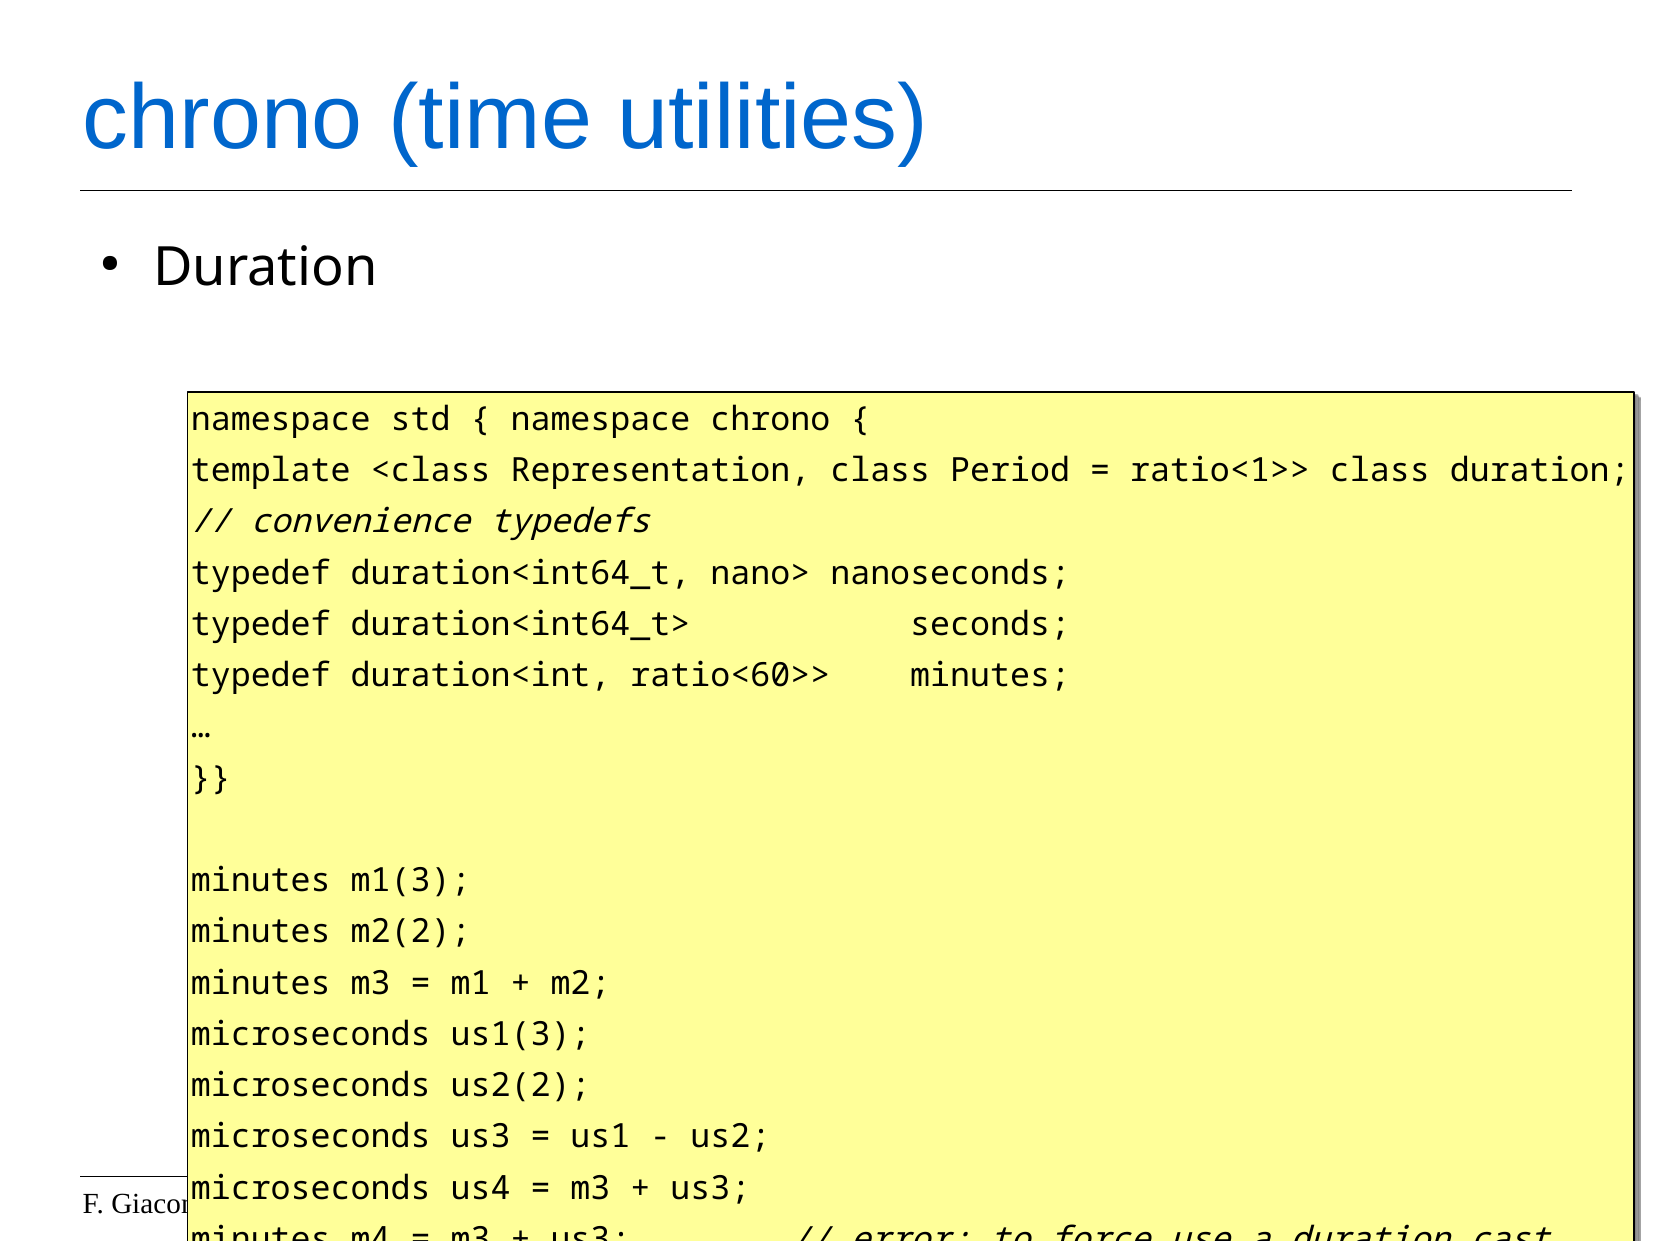

# chrono (time utilities)
Duration
namespace std { namespace chrono {
template <class Representation, class Period = ratio<1>> class duration;
// convenience typedefs
typedef duration<int64_t, nano> nanoseconds;
typedef duration<int64_t> seconds;
typedef duration<int, ratio<60>> minutes;
…
}}
minutes m1(3);
minutes m2(2);
minutes m3 = m1 + m2;
microseconds us1(3);
microseconds us2(2);
microseconds us3 = us1 - us2;
microseconds us4 = m3 + us3;
minutes m4 = m3 + us3; // error; to force use a duration_cast
us3 < us1; // true
F. Giacomini
Efficient C++ Coding
75